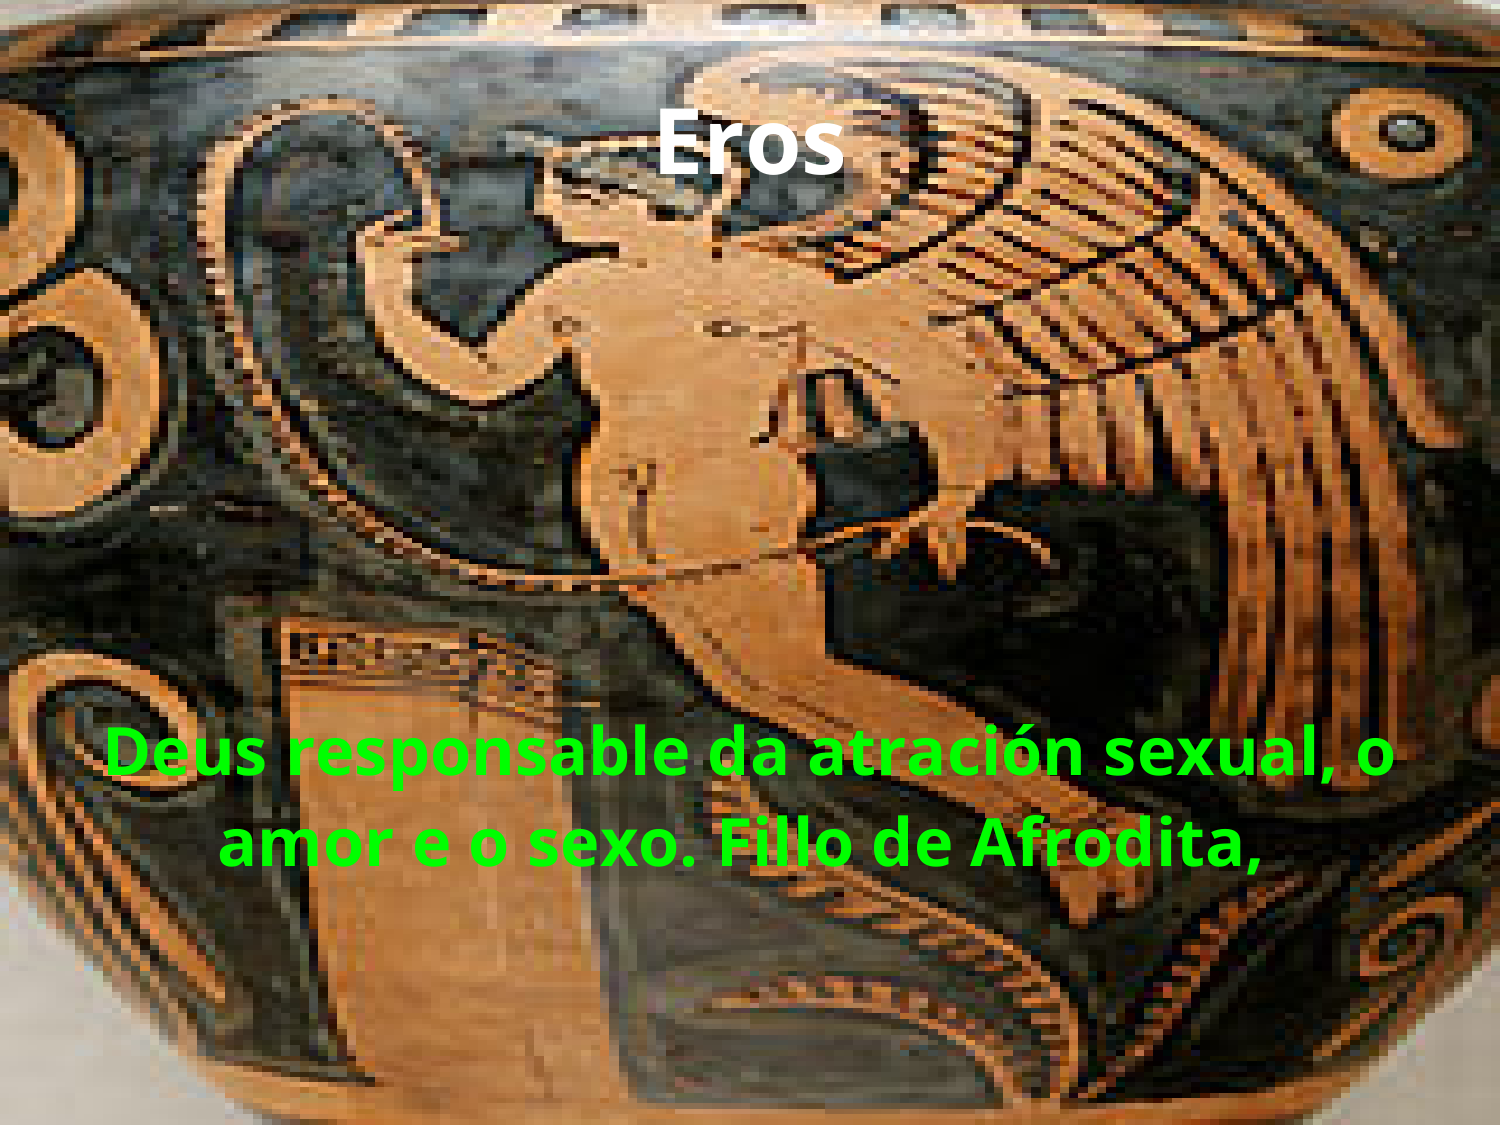

# Eros
Deus responsable da atración sexual, o amor e o sexo. Fillo de Afrodita,